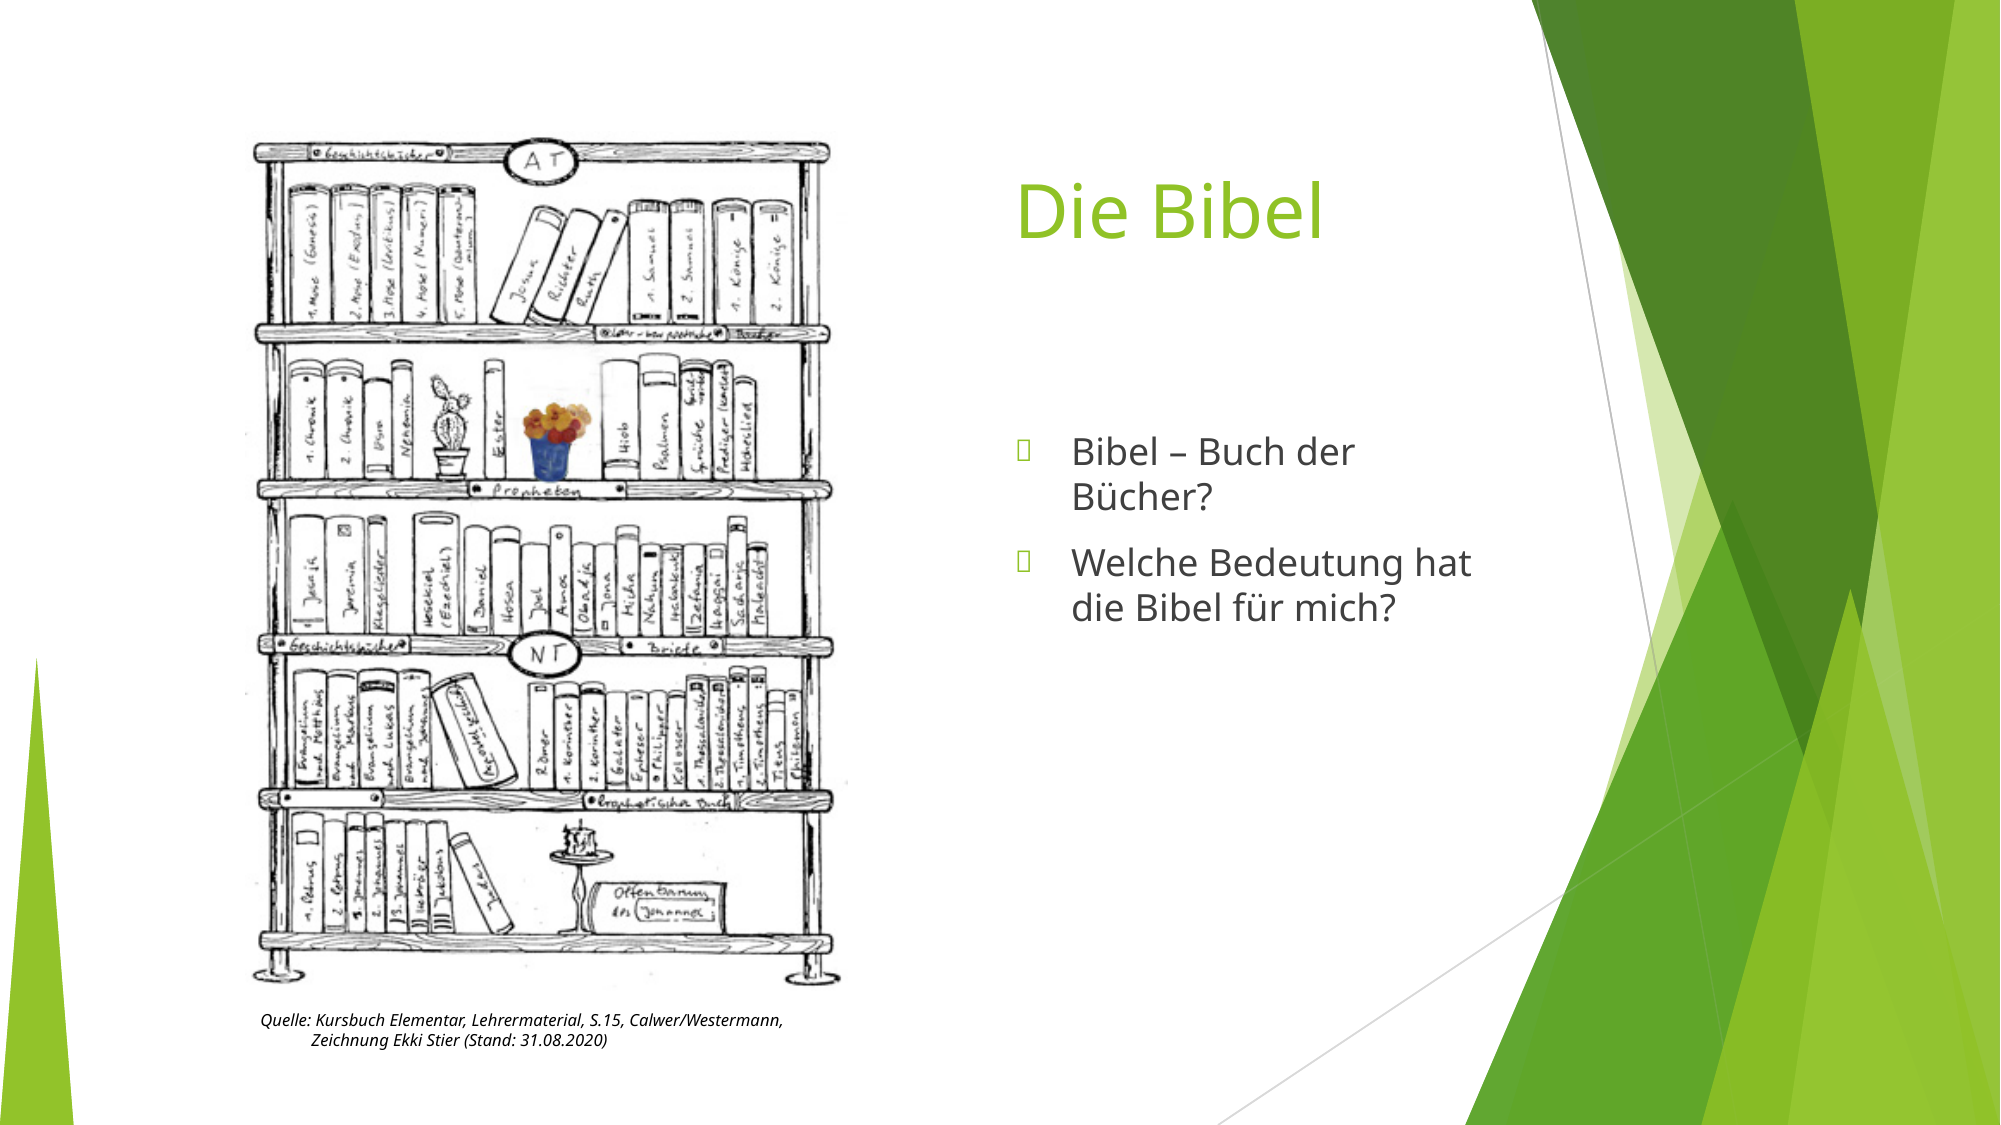

# Die Bibel
Bibel – Buch der Bücher?
Welche Bedeutung hat die Bibel für mich?
Quelle: Kursbuch Elementar, Lehrermaterial, S.15, Calwer/Westermann,
 Zeichnung Ekki Stier (Stand: 31.08.2020)